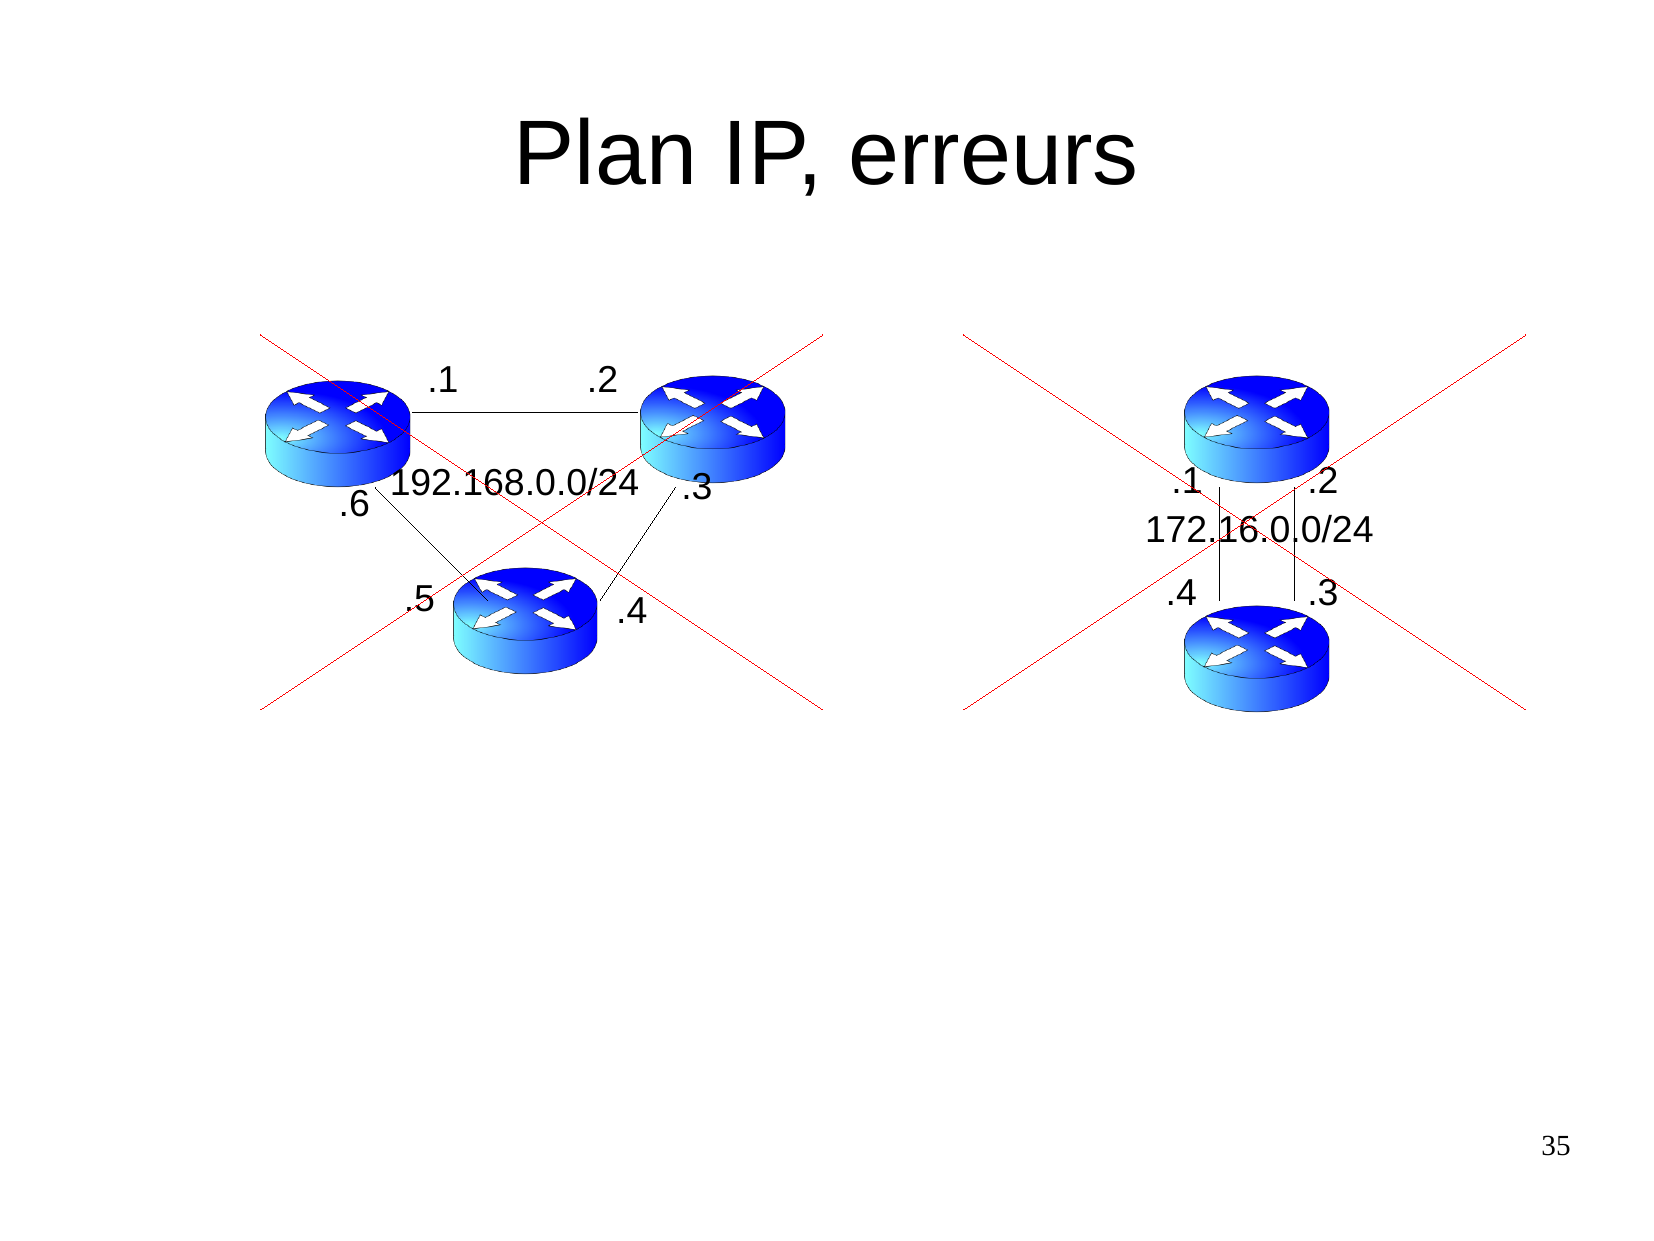

# Plan IP, erreurs
.1
.2
.1
.2
192.168.0.0/24
.3
.6
172.16.0.0/24
.3
.4
.5
.4
35